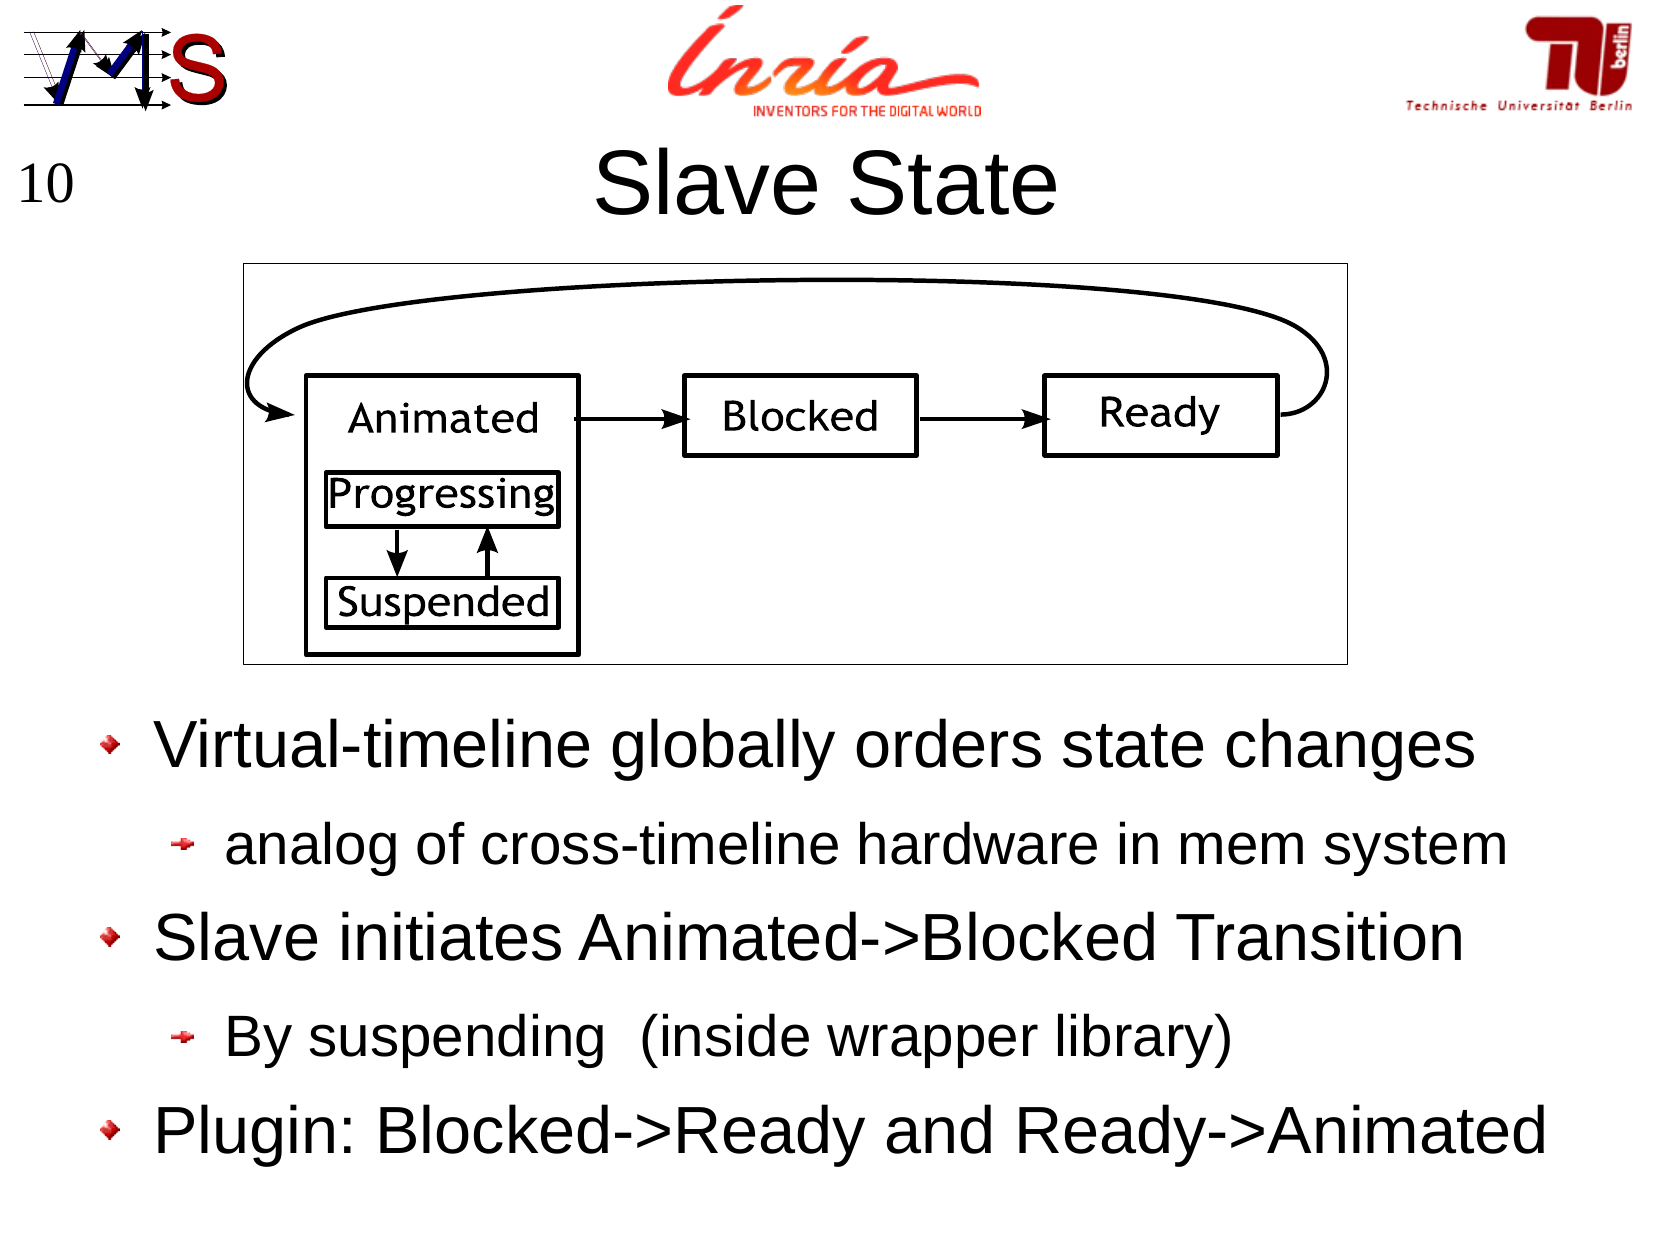

# Slave State
10
Virtual-timeline globally orders state changes
analog of cross-timeline hardware in mem system
Slave initiates Animated->Blocked Transition
By suspending (inside wrapper library)
Plugin: Blocked->Ready and Ready->Animated